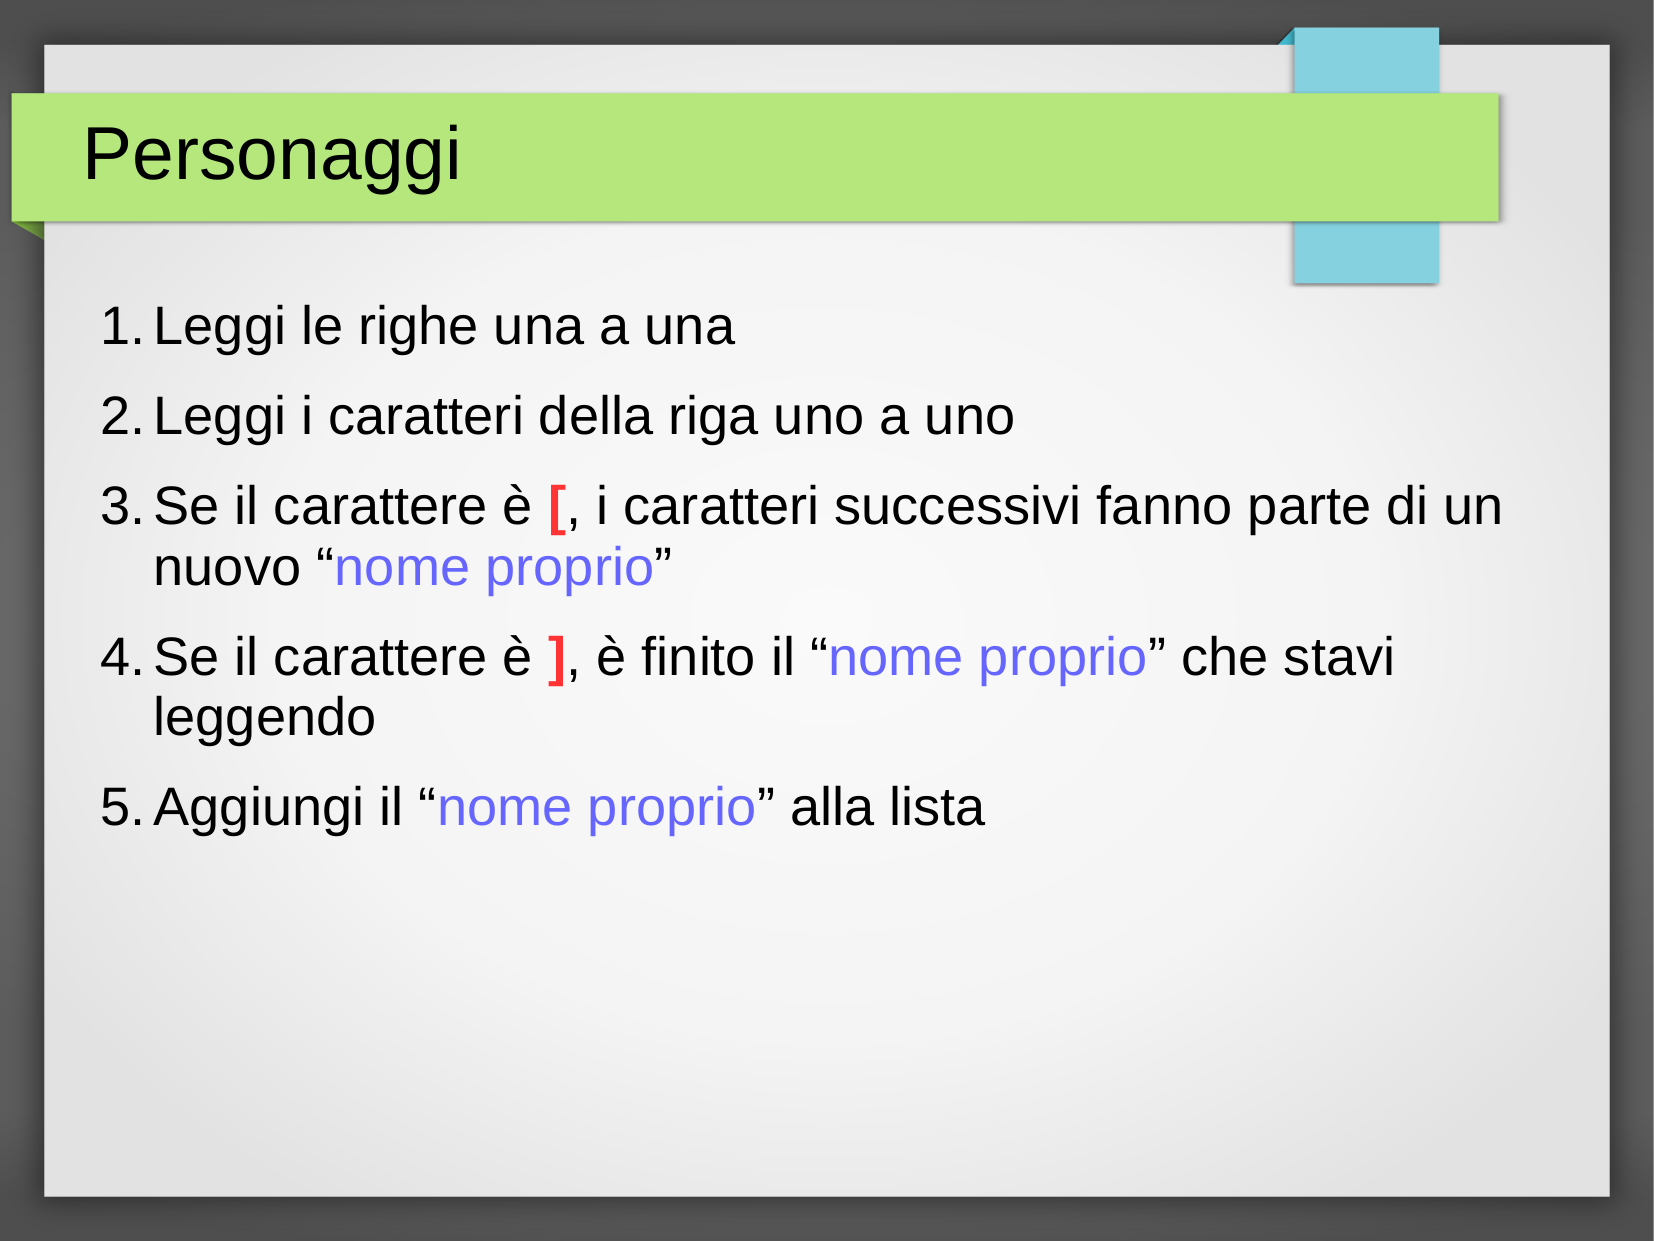

# Personaggi
Leggi le righe una a una
Leggi i caratteri della riga uno a uno
Se il carattere è [, i caratteri successivi fanno parte di un nuovo “nome proprio”
Se il carattere è ], è finito il “nome proprio” che stavi leggendo
Aggiungi il “nome proprio” alla lista